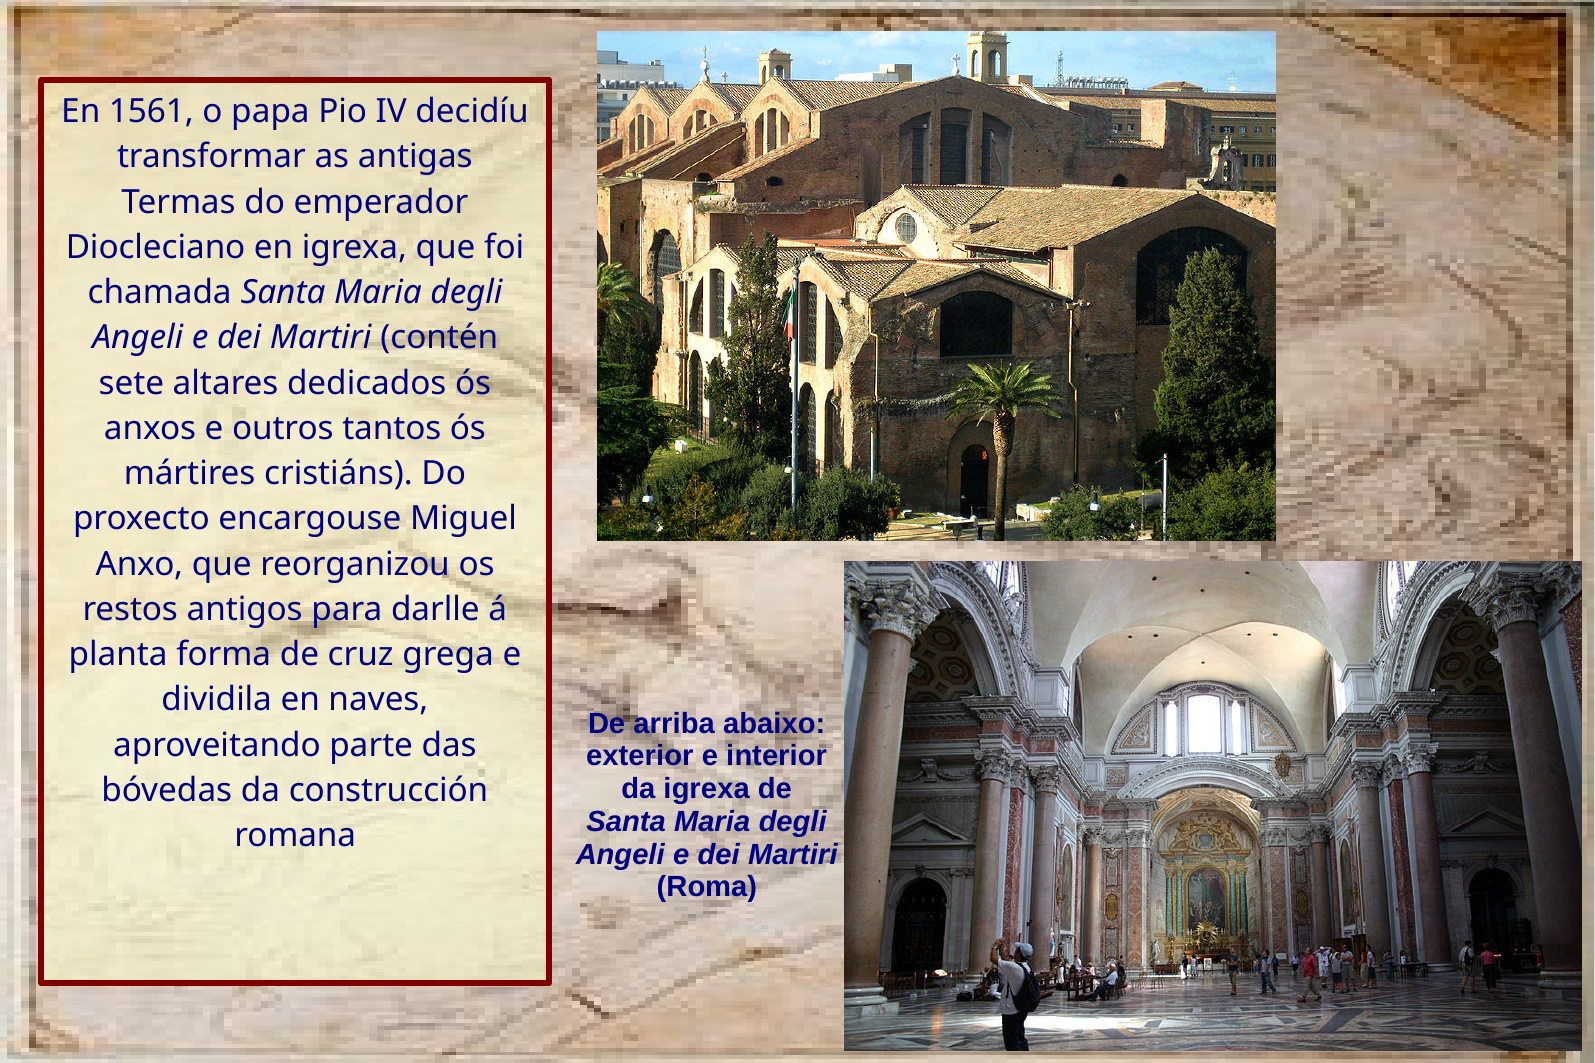

En 1561, o papa Pio IV decidíu transformar as antigas Termas do emperador Diocleciano en igrexa, que foi chamada Santa Maria degli Angeli e dei Martiri (contén sete altares dedicados ós anxos e outros tantos ós mártires cristiáns). Do proxecto encargouse Miguel Anxo, que reorganizou os restos antigos para darlle á planta forma de cruz grega e dividila en naves, aproveitando parte das bóvedas da construcción romana
De arriba abaixo:
exterior e interior
da igrexa de
Santa Maria degli
Angeli e dei Martiri
(Roma)